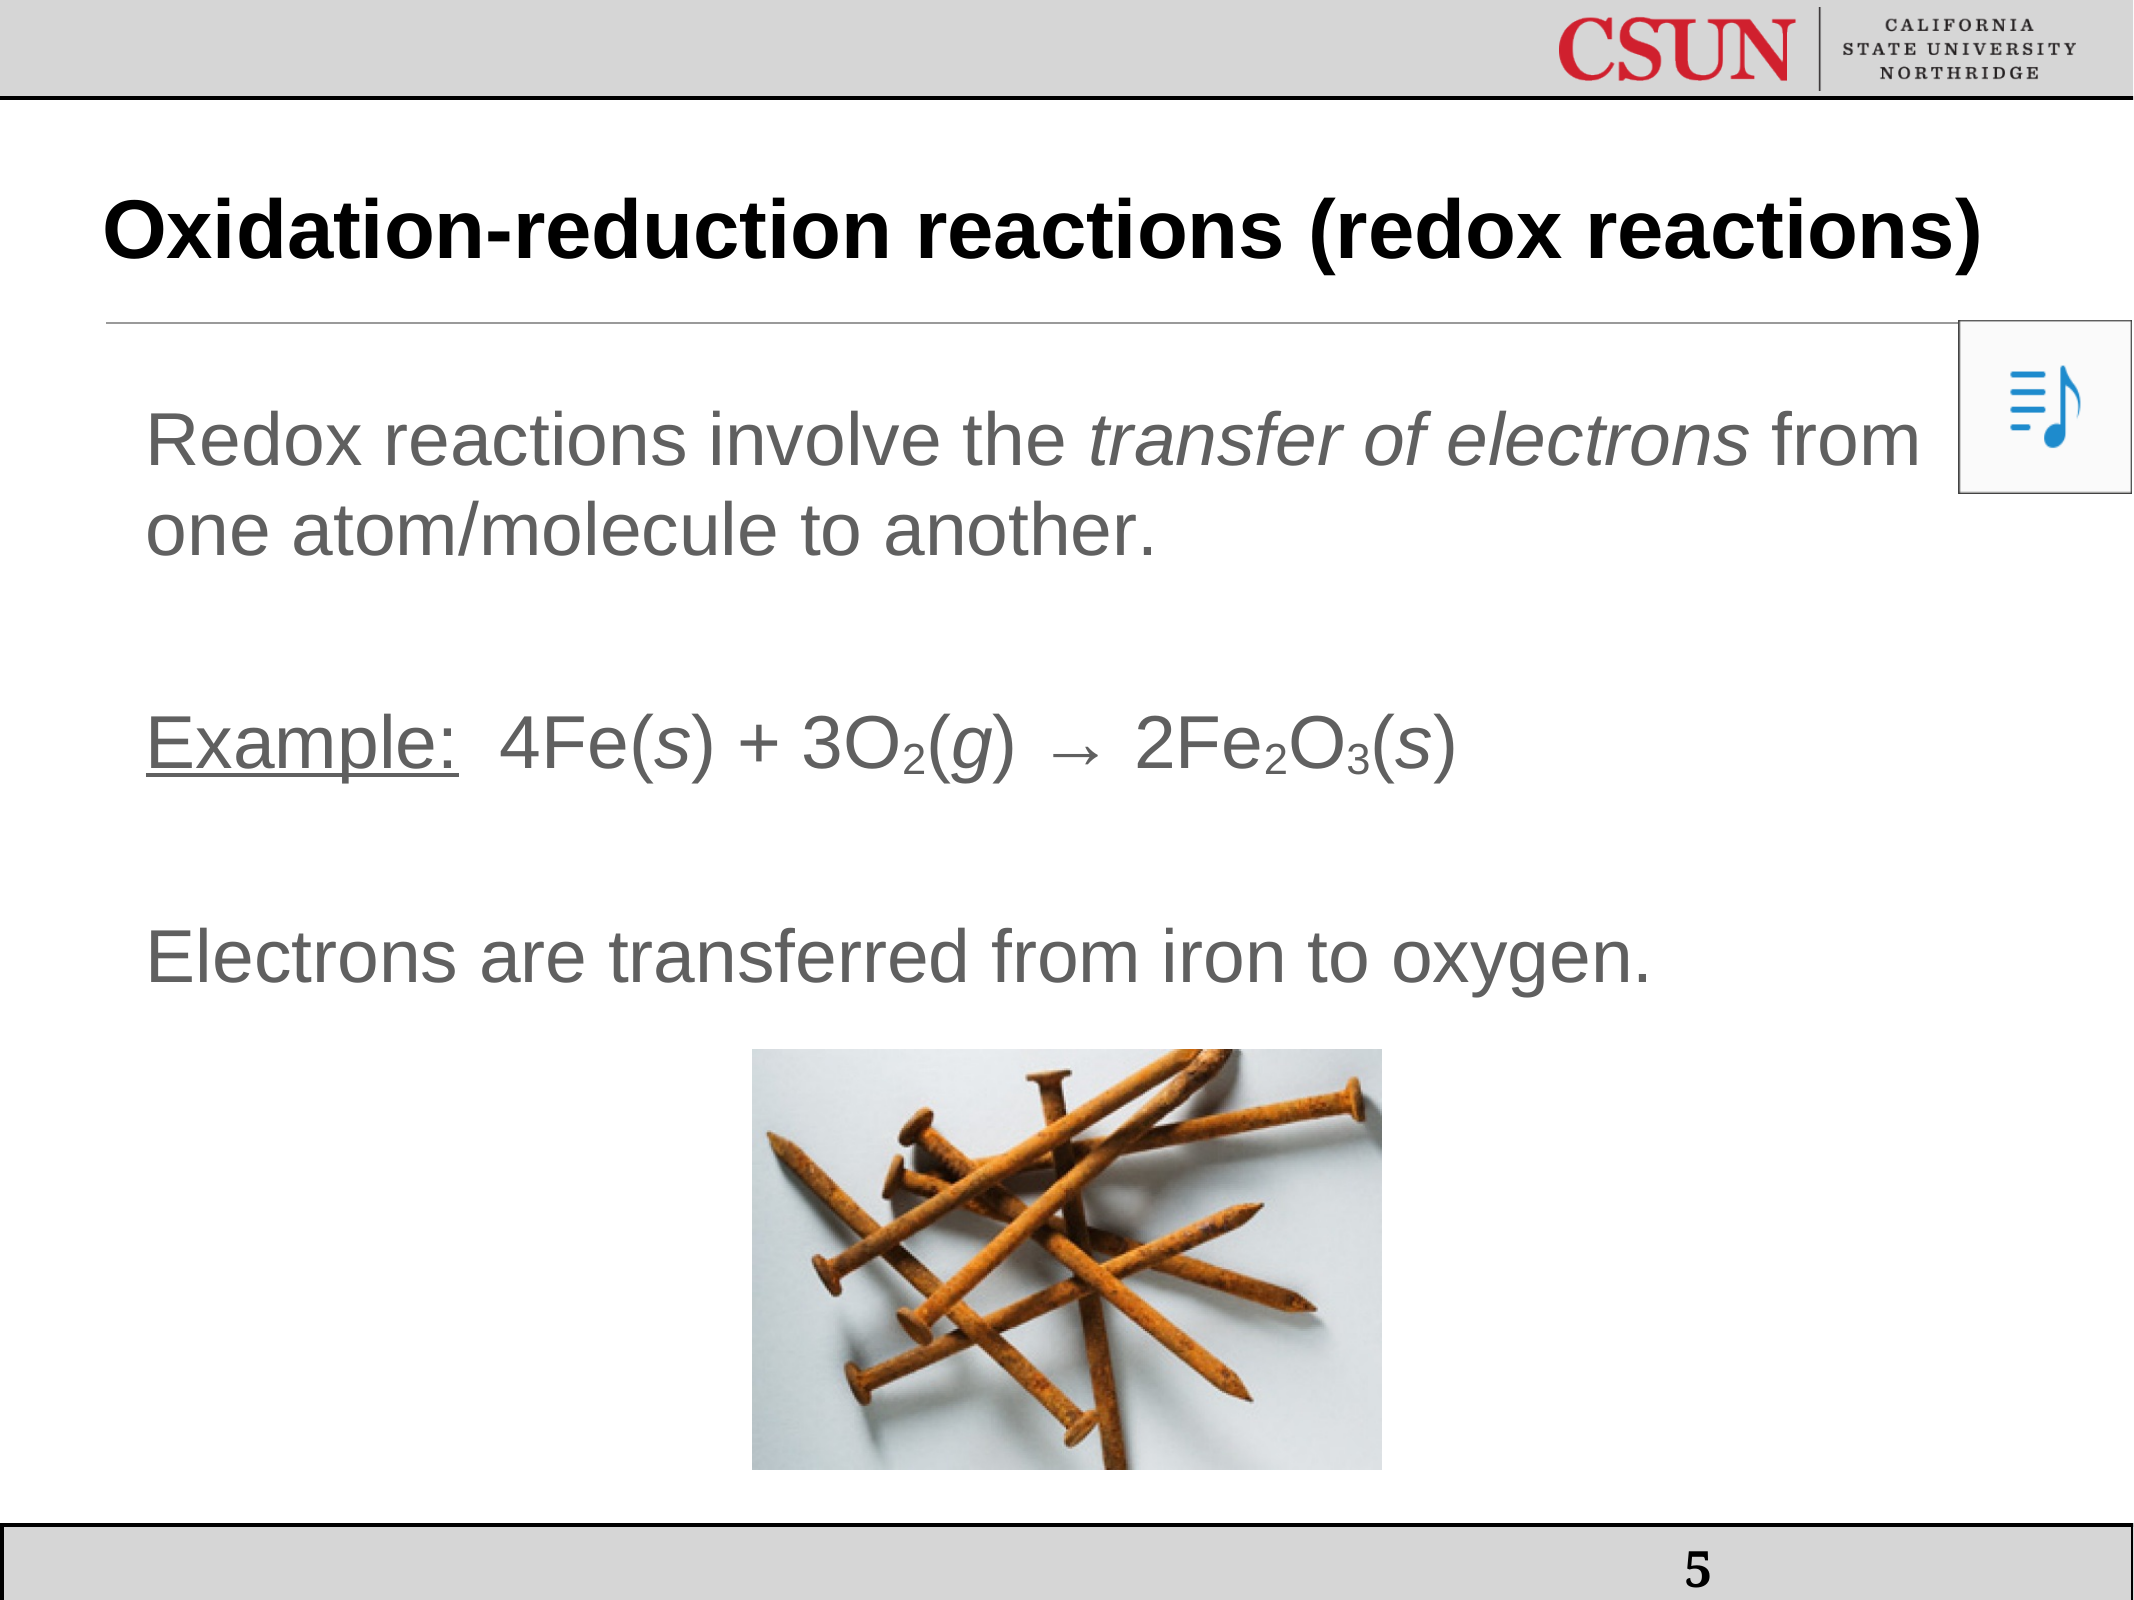

# Oxidation-reduction reactions (redox reactions)
Redox reactions involve the transfer of electrons from one atom/molecule to another.
Example: 4Fe(s) + 3O2(g) → 2Fe2O3(s)
Electrons are transferred from iron to oxygen.
5